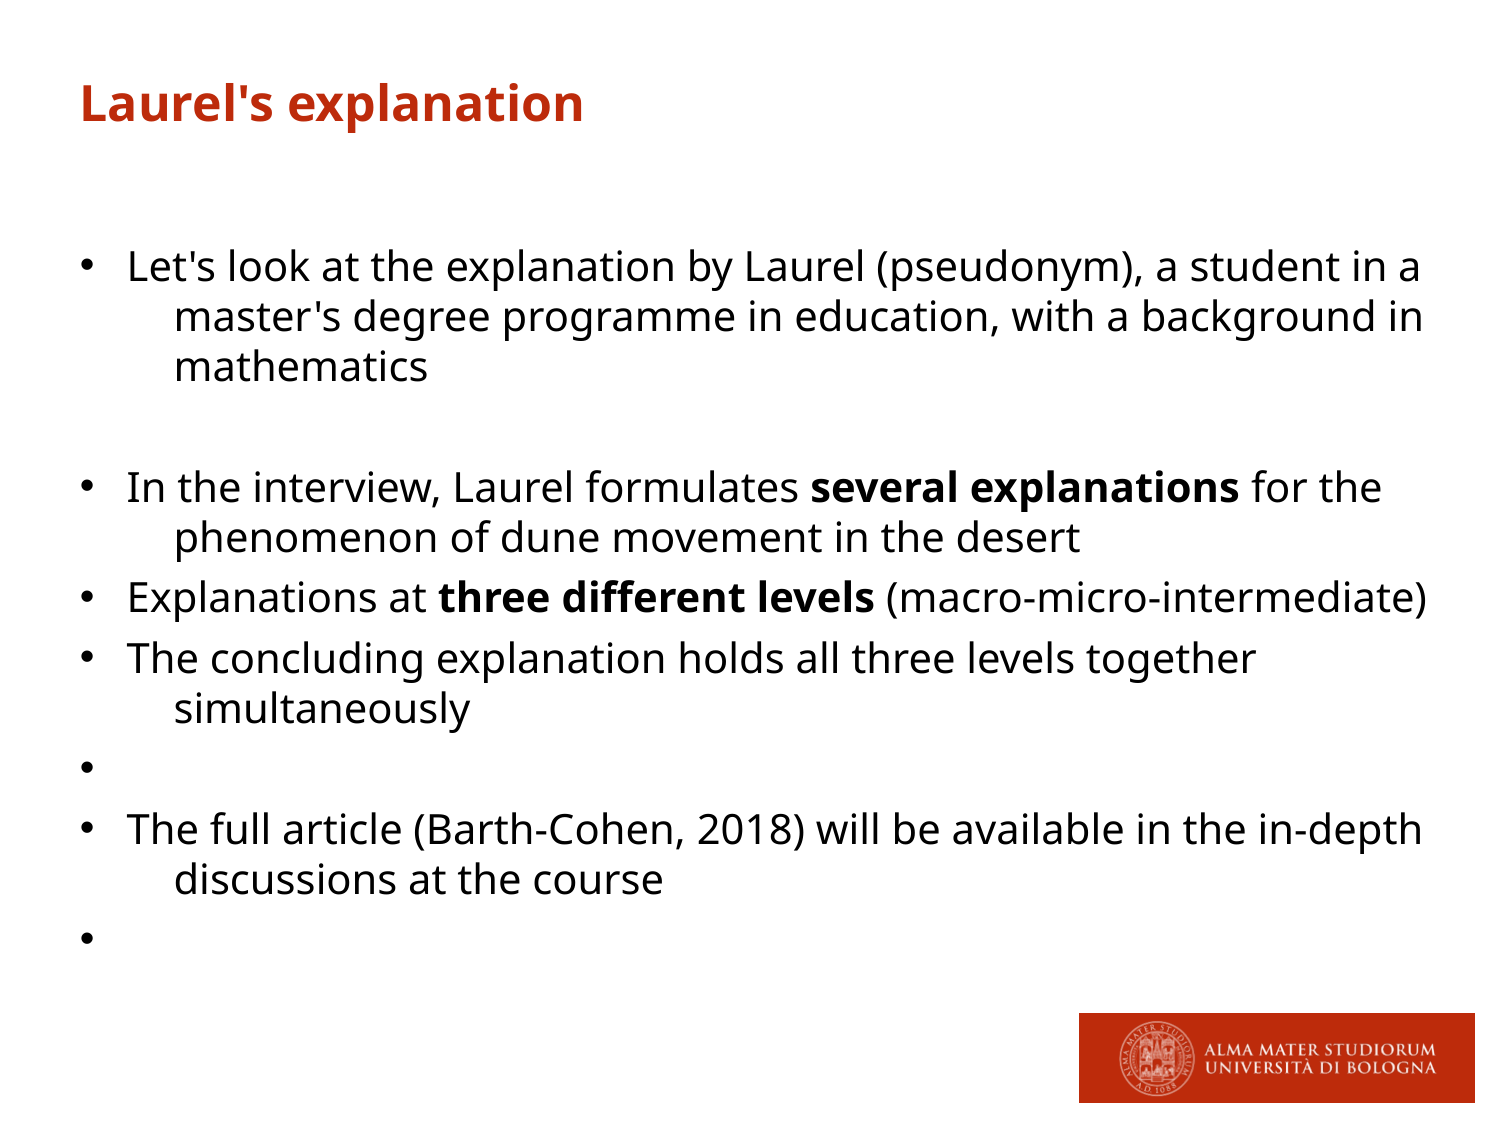

# Laurel's explanation
Let's look at the explanation by Laurel (pseudonym), a student in a master's degree programme in education, with a background in mathematics
In the interview, Laurel formulates several explanations for the phenomenon of dune movement in the desert
Explanations at three different levels (macro-micro-intermediate)
The concluding explanation holds all three levels together simultaneously
The full article (Barth-Cohen, 2018) will be available in the in-depth discussions at the course